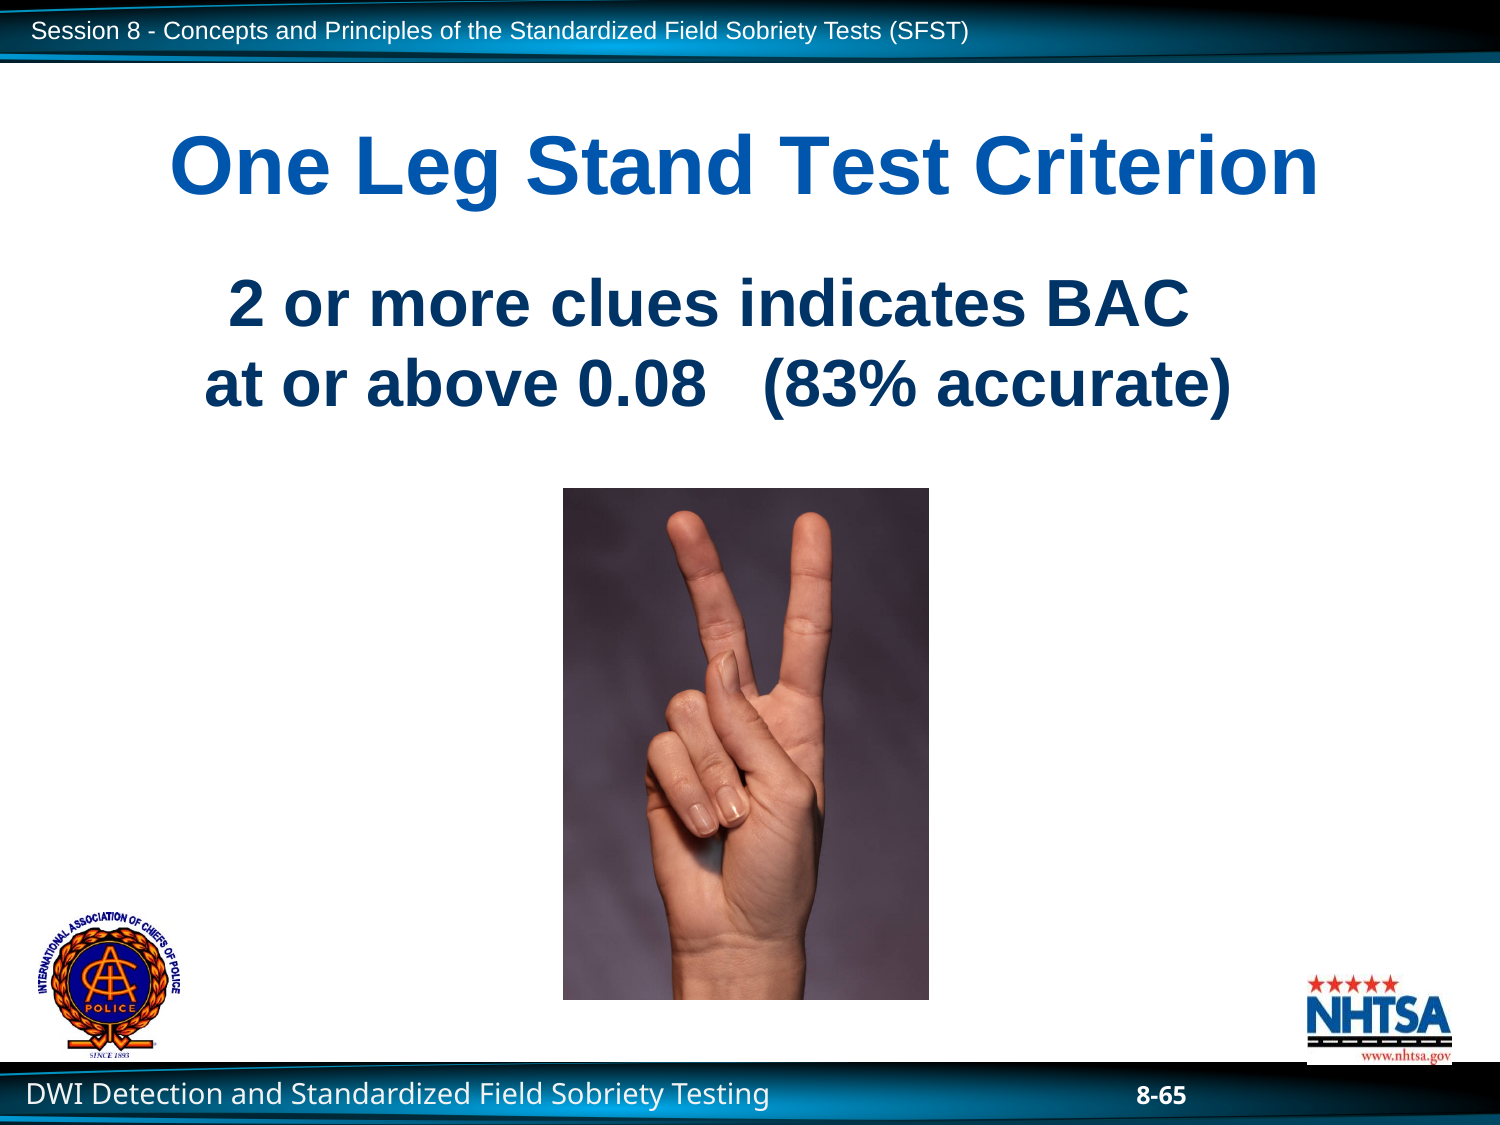

# One Leg Stand Test Criterion
2 or more clues indicates BAC
at or above 0.08 (83% accurate)
8-65